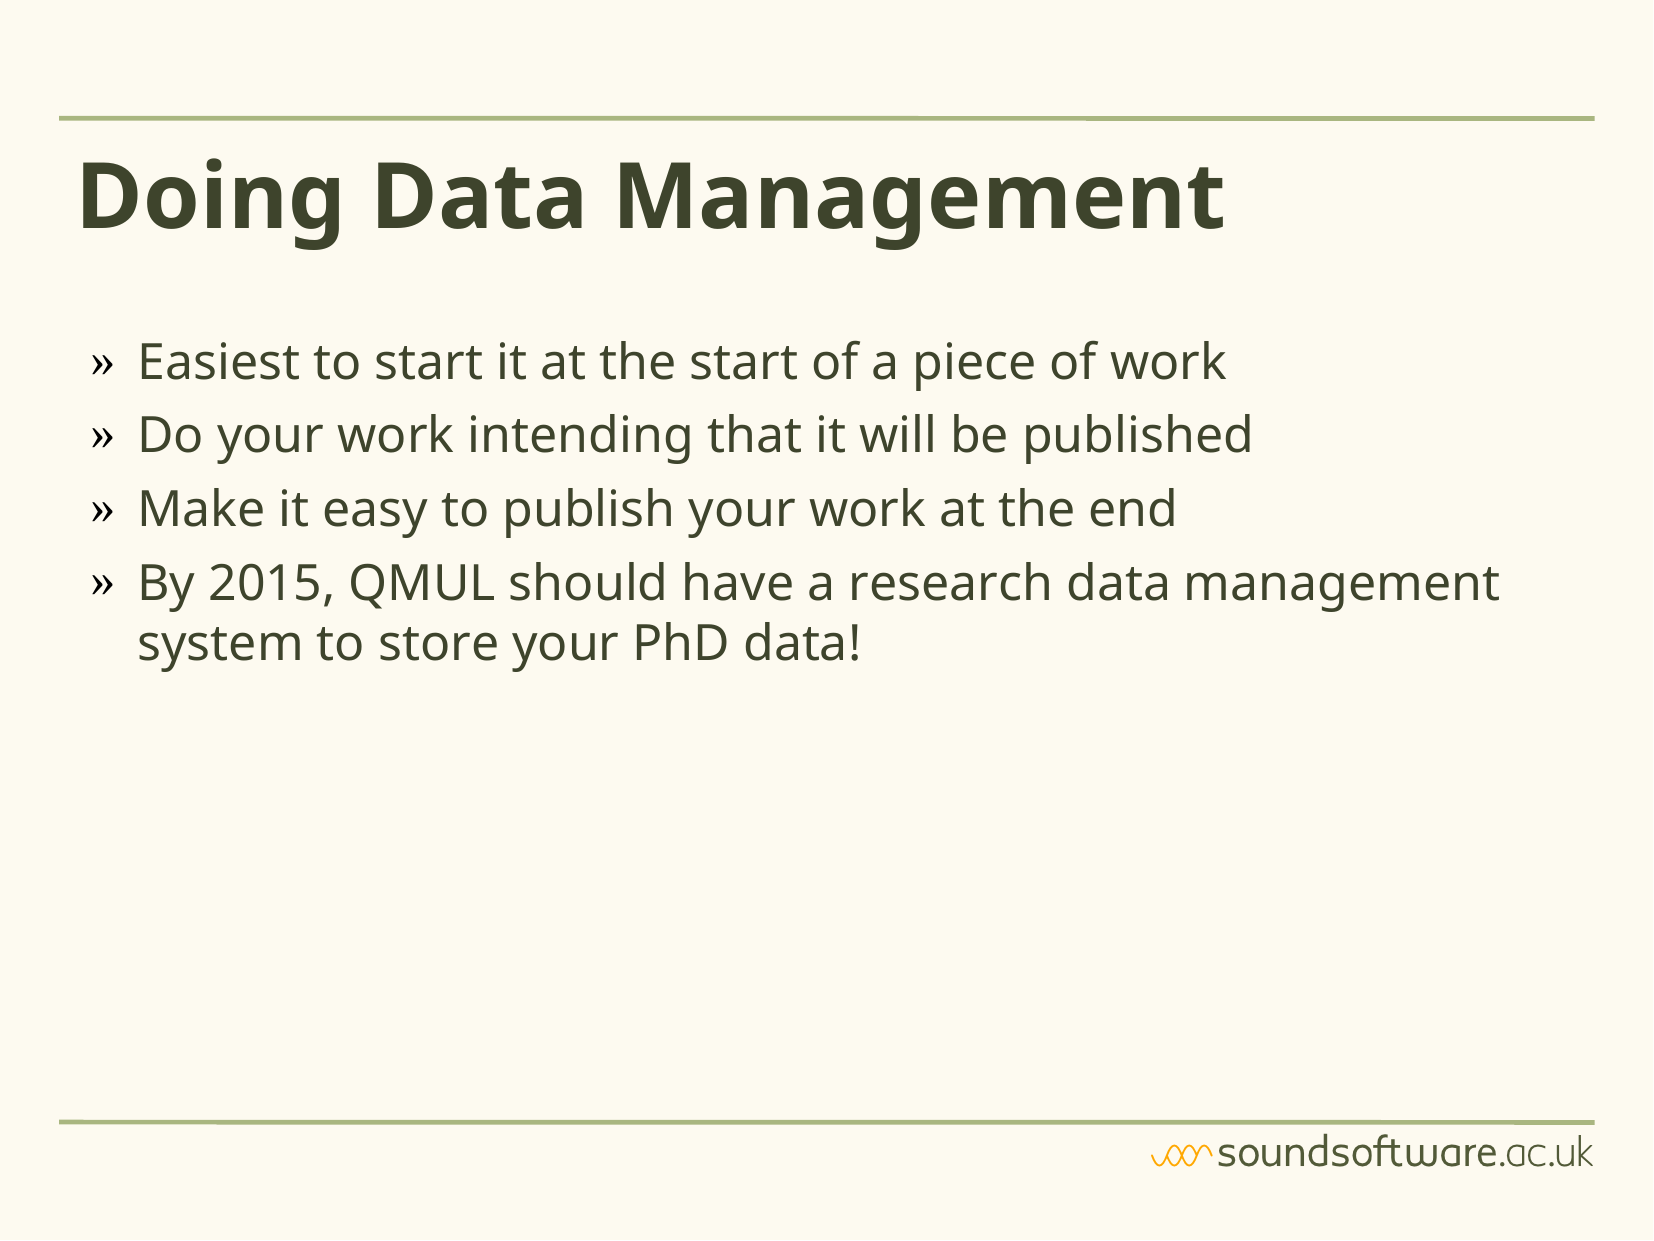

# Doing Data Management
Easiest to start it at the start of a piece of work
Do your work intending that it will be published
Make it easy to publish your work at the end
By 2015, QMUL should have a research data management system to store your PhD data!